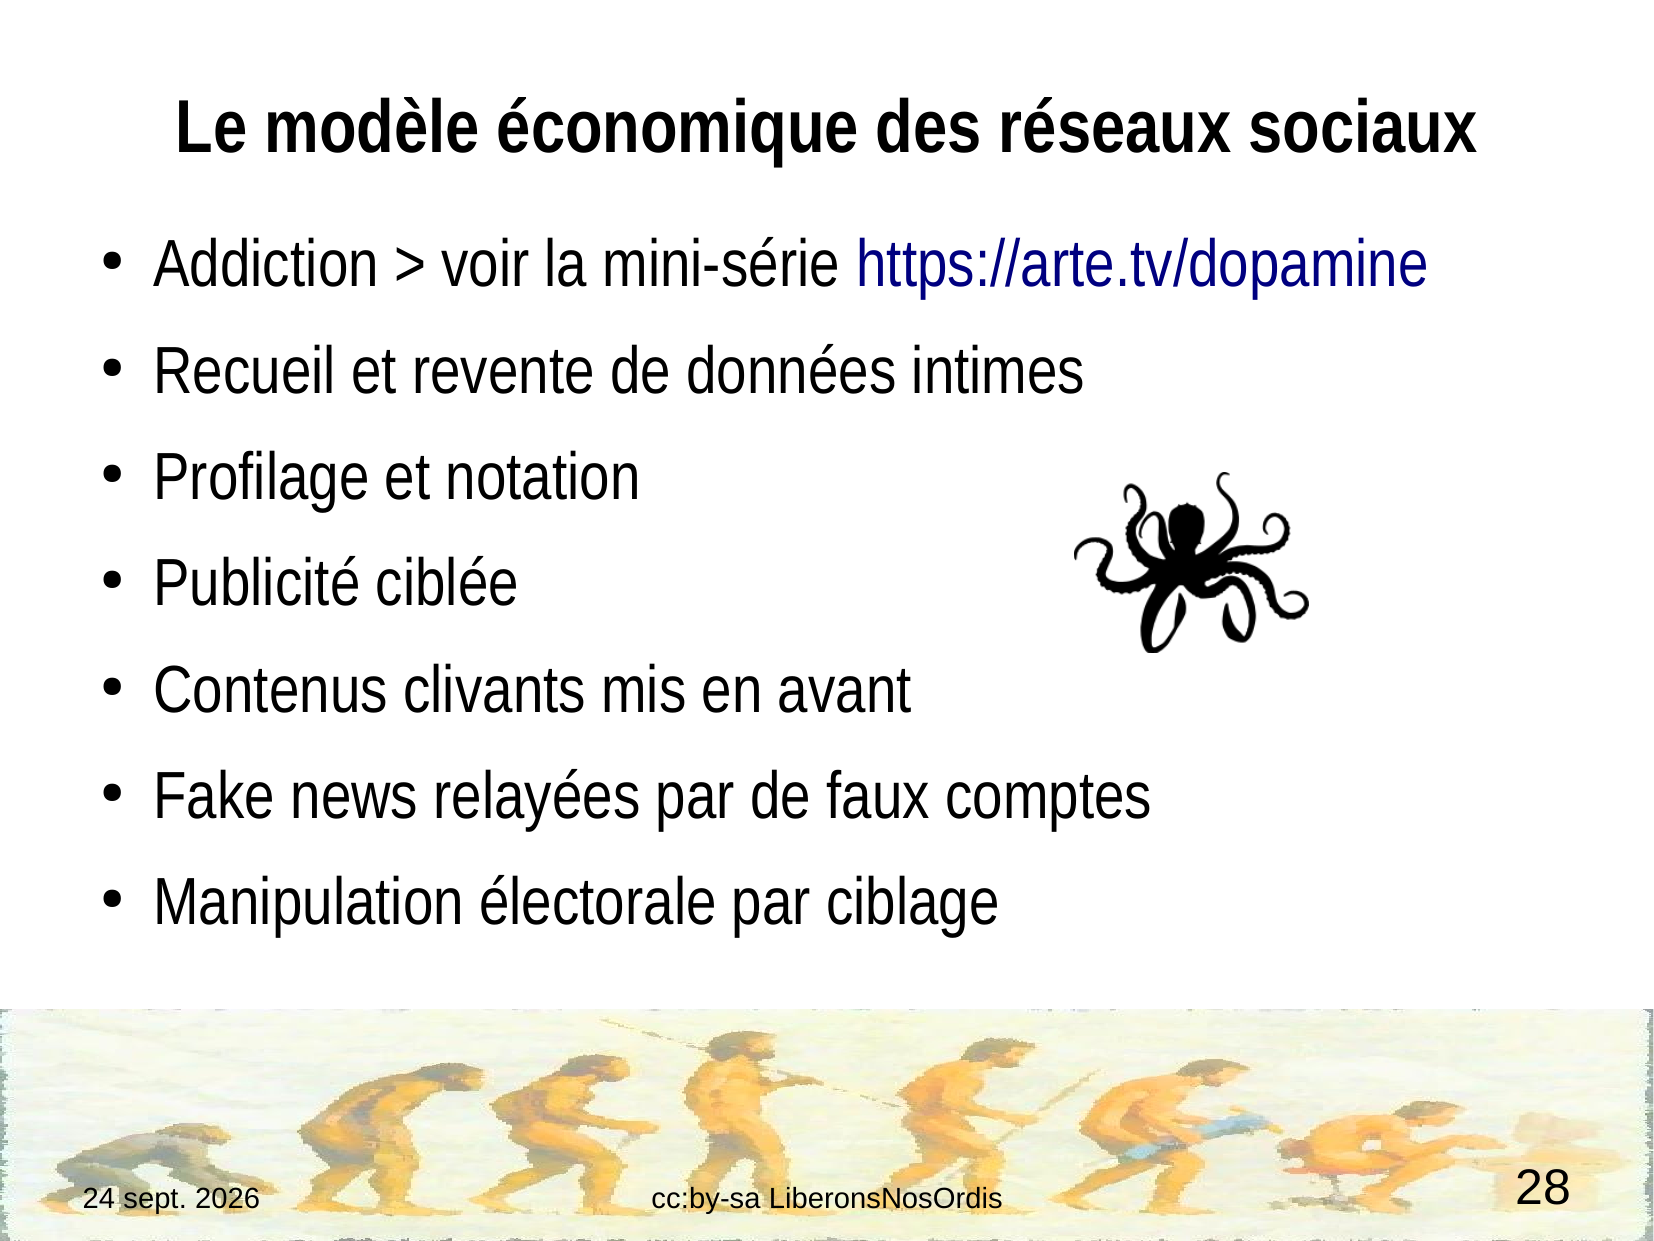

# Le modèle économique des réseaux sociaux
Addiction > voir la mini-série https://arte.tv/dopamine
Recueil et revente de données intimes
Profilage et notation
Publicité ciblée
Contenus clivants mis en avant
Fake news relayées par de faux comptes
Manipulation électorale par ciblage
cc:by-sa LiberonsNosOrdis
28